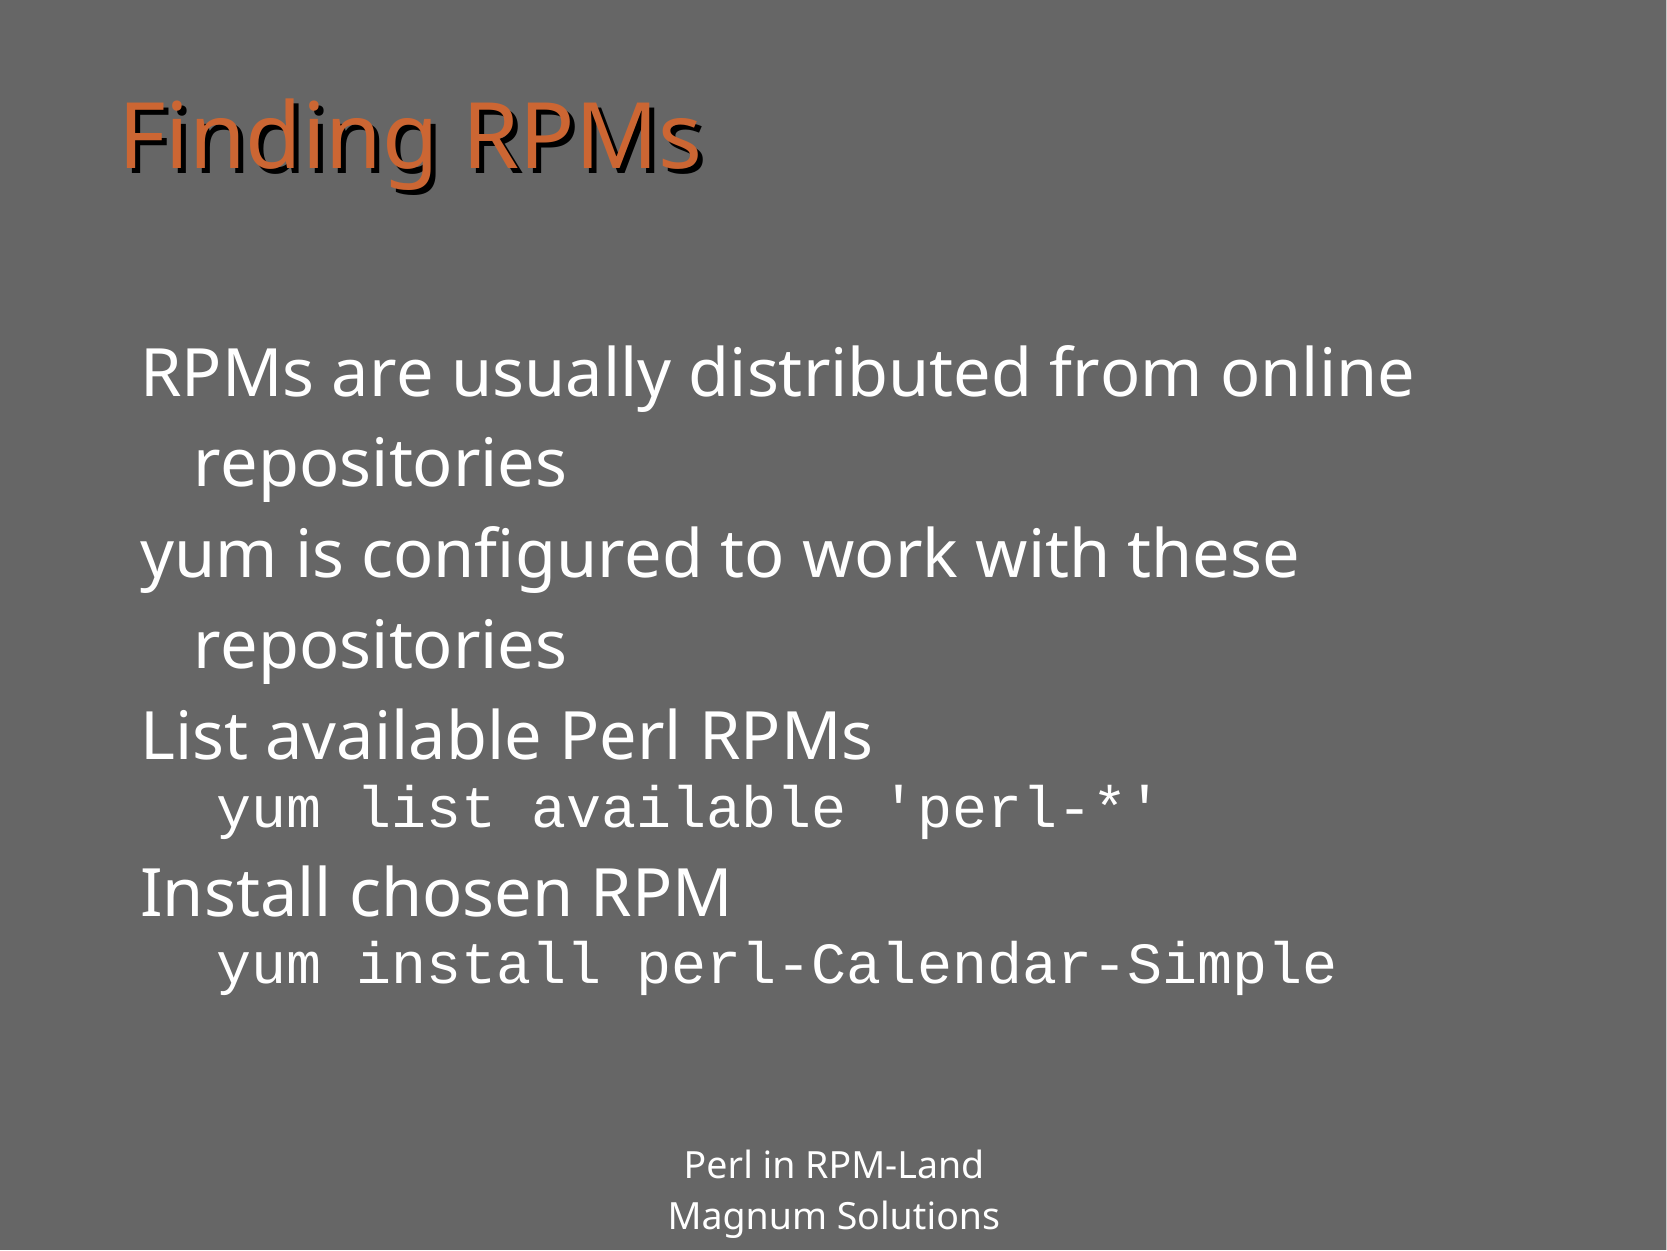

# Finding RPMs
RPMs are usually distributed from online repositories
yum is configured to work with these repositories
List available Perl RPMs
yum list available 'perl-*'
Install chosen RPM
yum install perl-Calendar-Simple